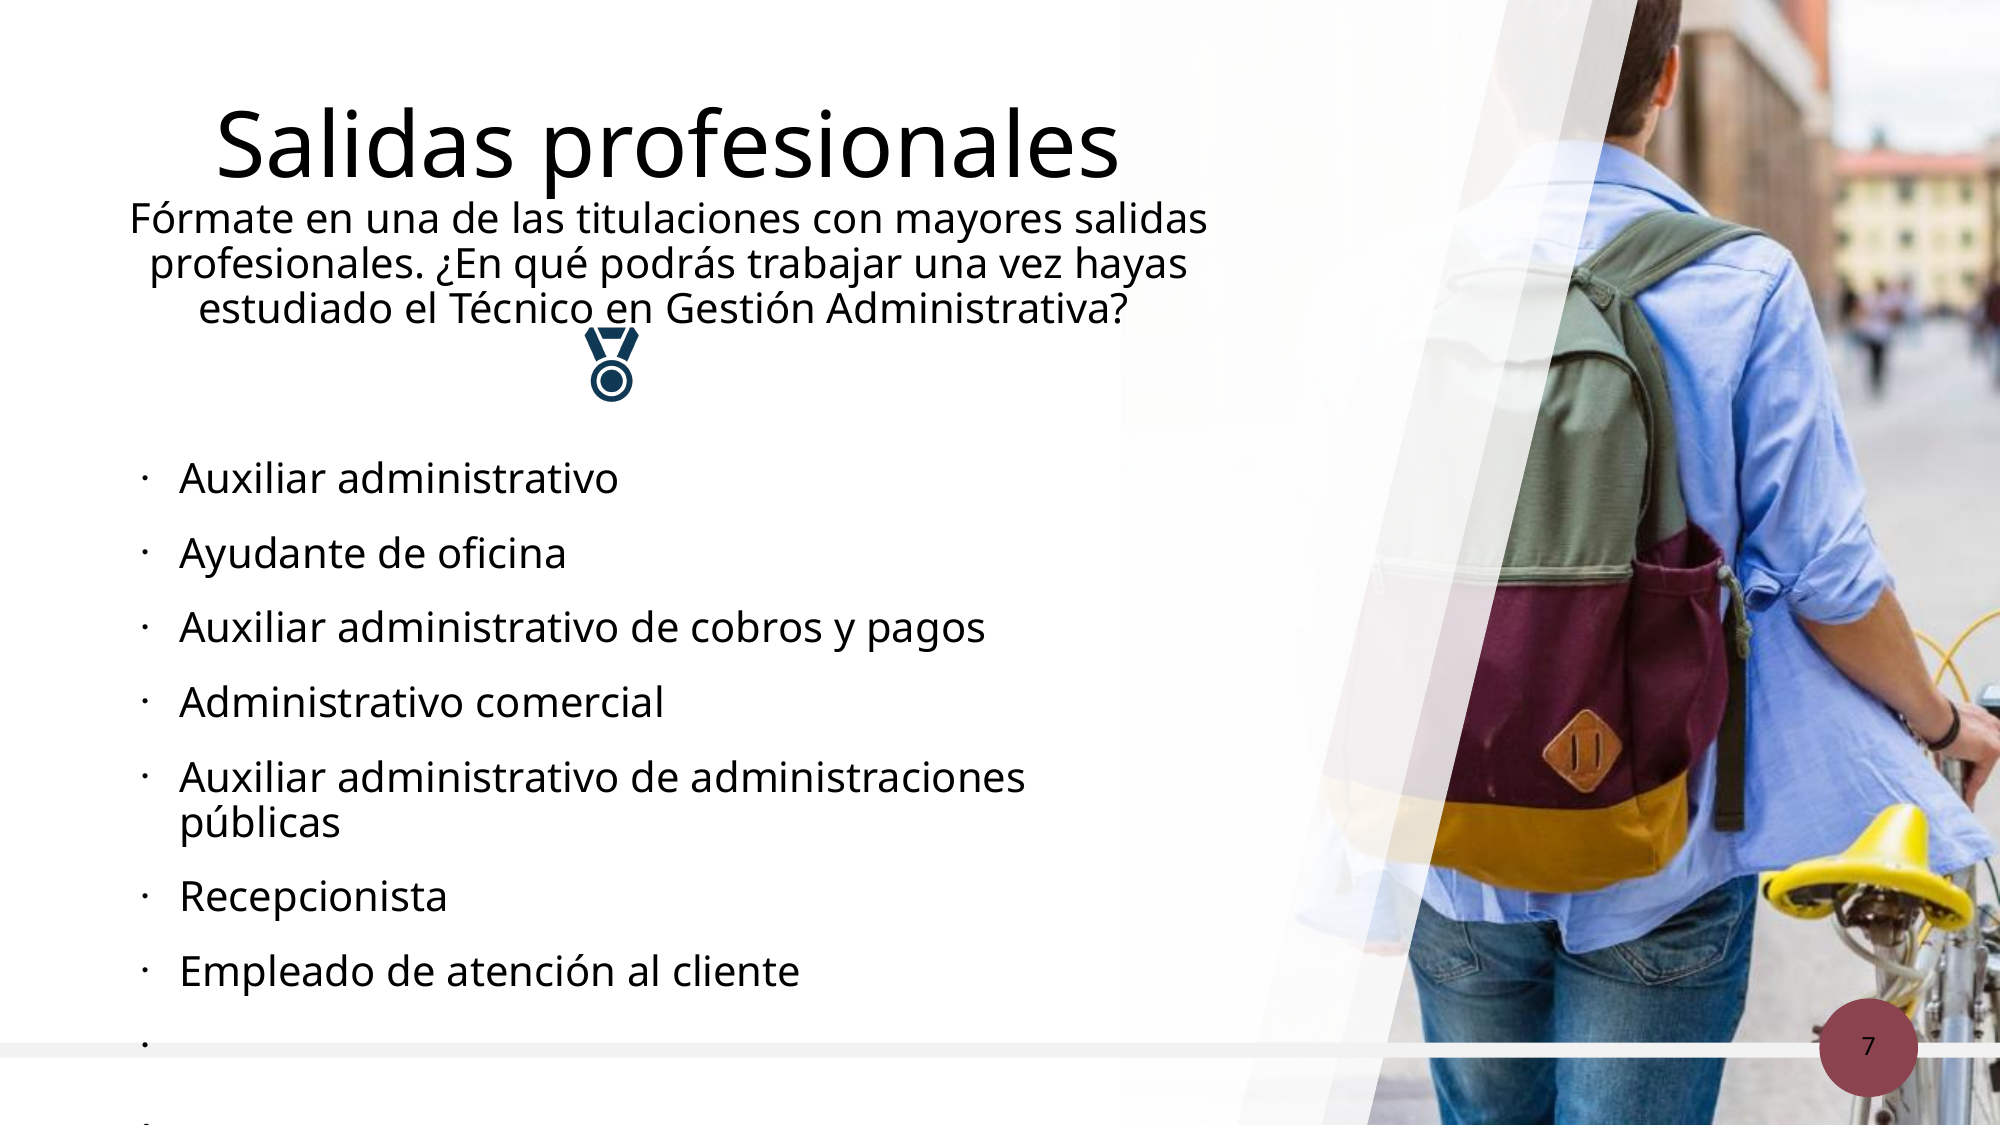

Salidas profesionales
Fórmate en una de las titulaciones con mayores salidas profesionales. ¿En qué podrás trabajar una vez hayas estudiado el Técnico en Gestión Administrativa?
# Auxiliar administrativo
Ayudante de oficina
Auxiliar administrativo de cobros y pagos
Administrativo comercial
Auxiliar administrativo de administraciones públicas
Recepcionista
Empleado de atención al cliente